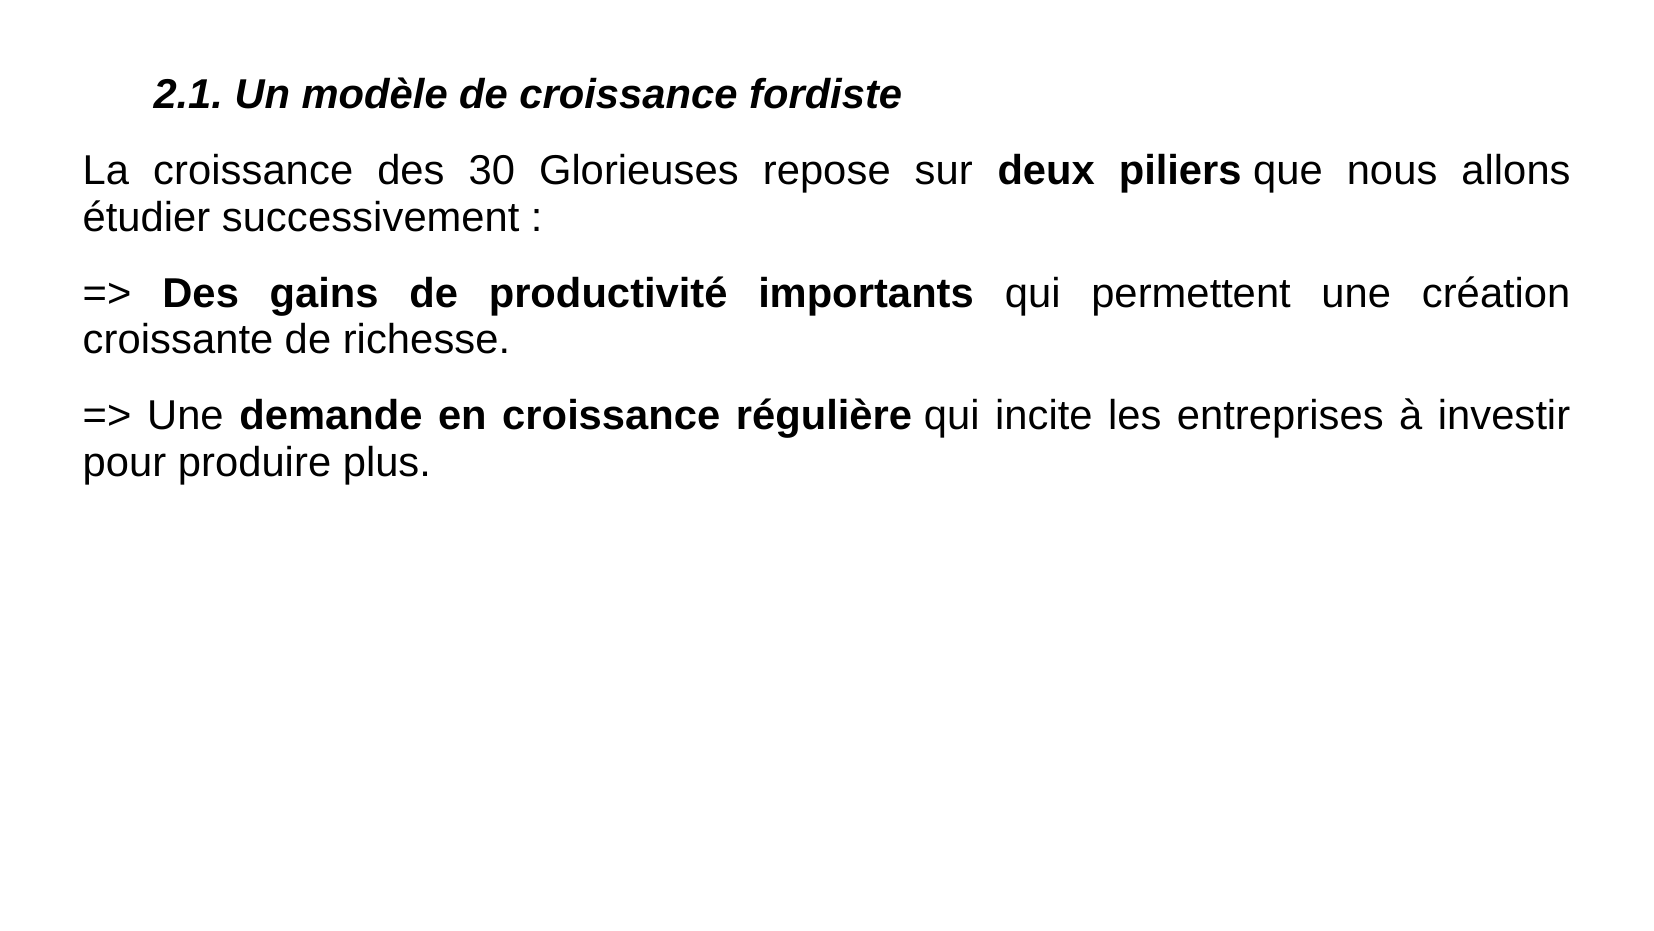

# 2.1. Un modèle de croissance fordiste
La croissance des 30 Glorieuses repose sur deux piliers que nous allons étudier successivement :
=> Des gains de productivité importants qui permettent une création croissante de richesse.
=> Une demande en croissance régulière qui incite les entreprises à investir pour produire plus.